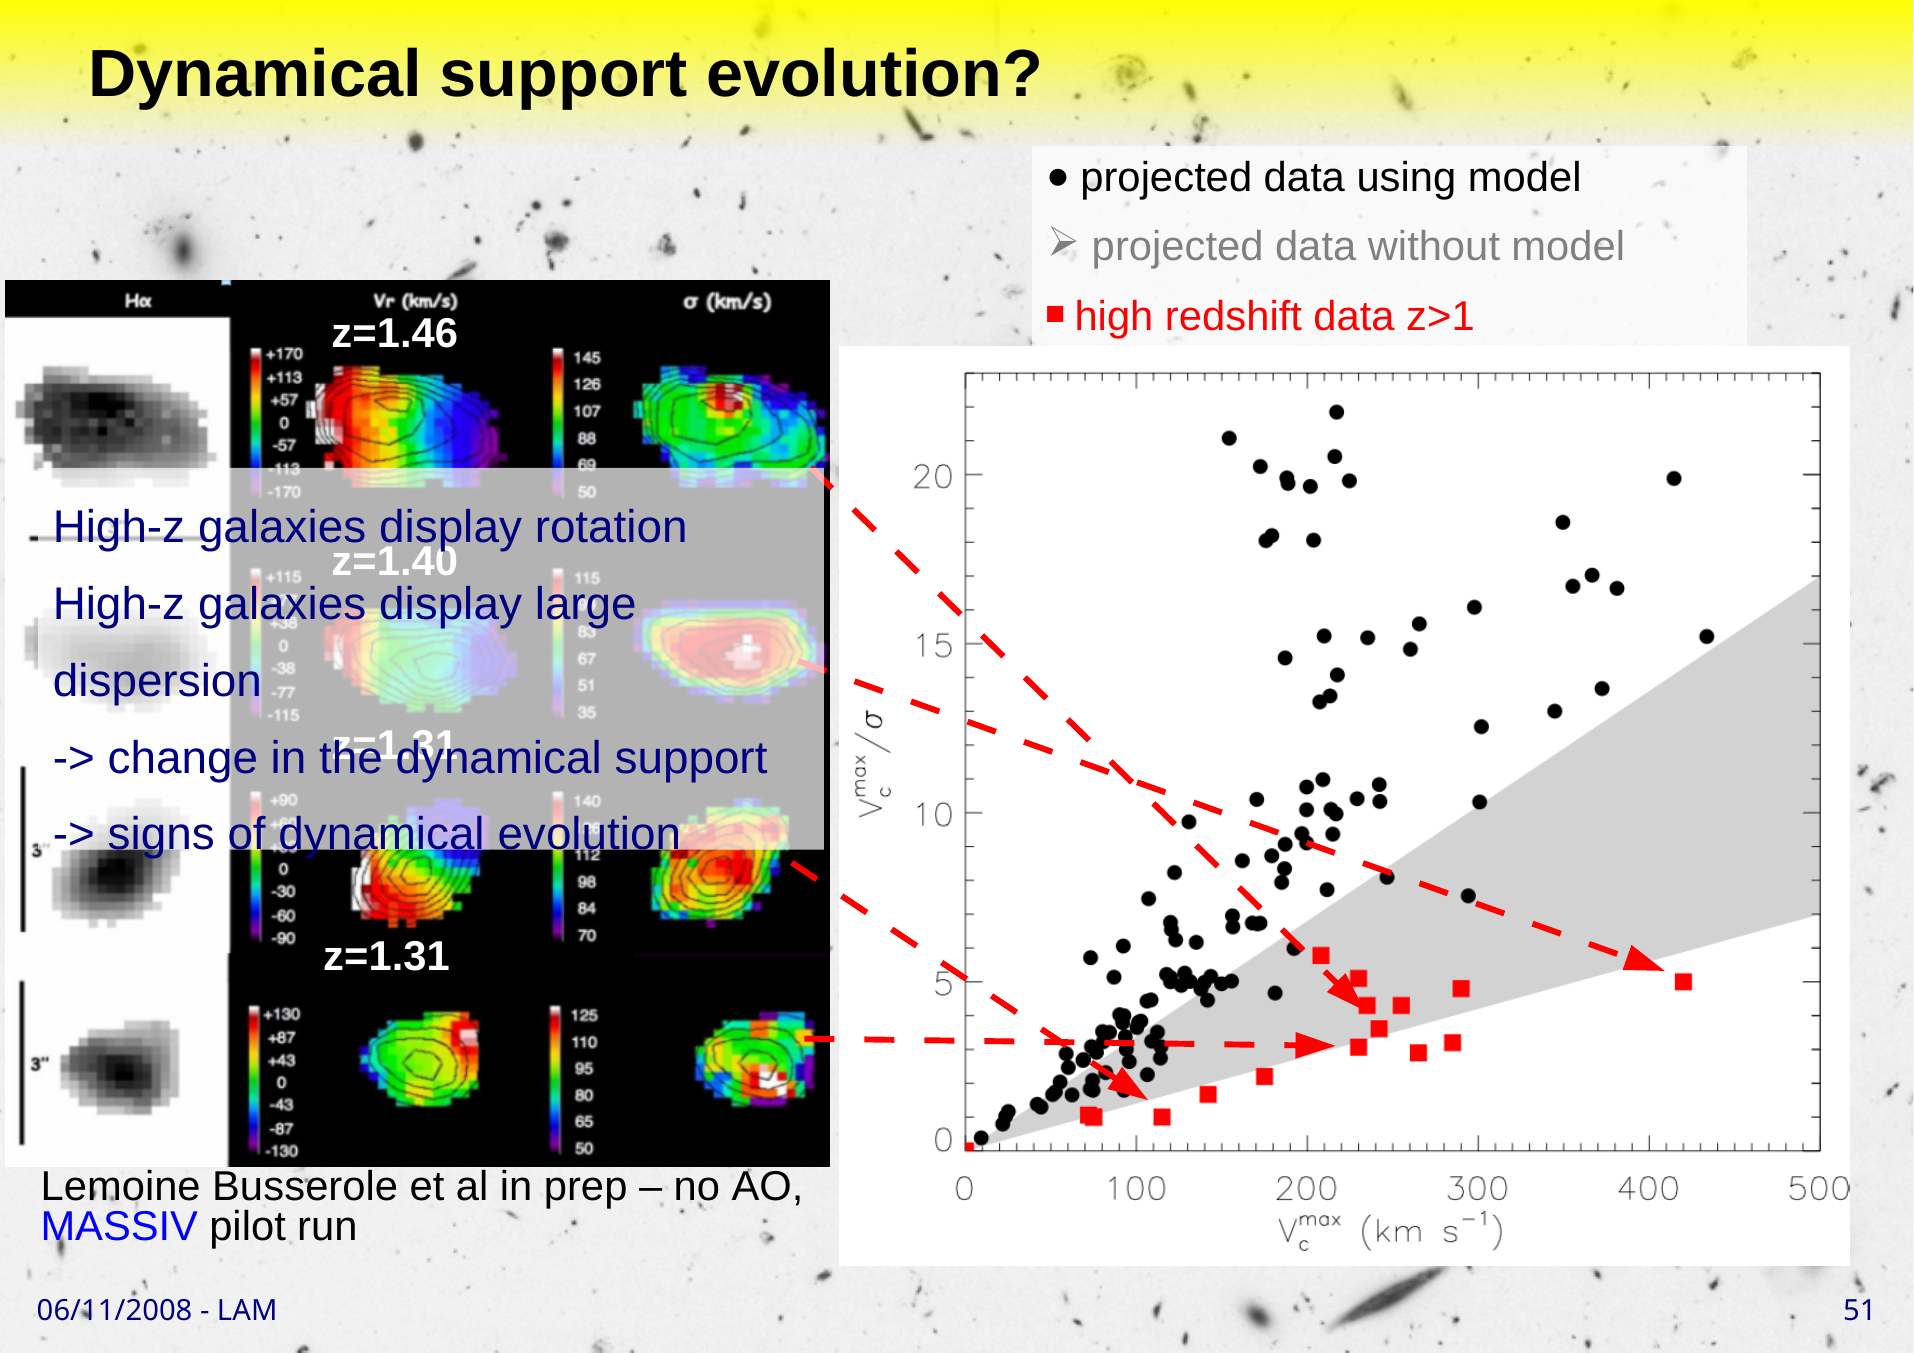

# Dynamical support evolution?
 projected data using model
 projected data without model
 high redshift data z>1
z=1.46
z=1.40
z=1.31
z=1.31
Lemoine Busserole et al in prep – no AO, MASSIV pilot run
High-z galaxies display rotation
High-z galaxies display large dispersion
-> change in the dynamical support
-> signs of dynamical evolution
51
06/11/2008 - LAM